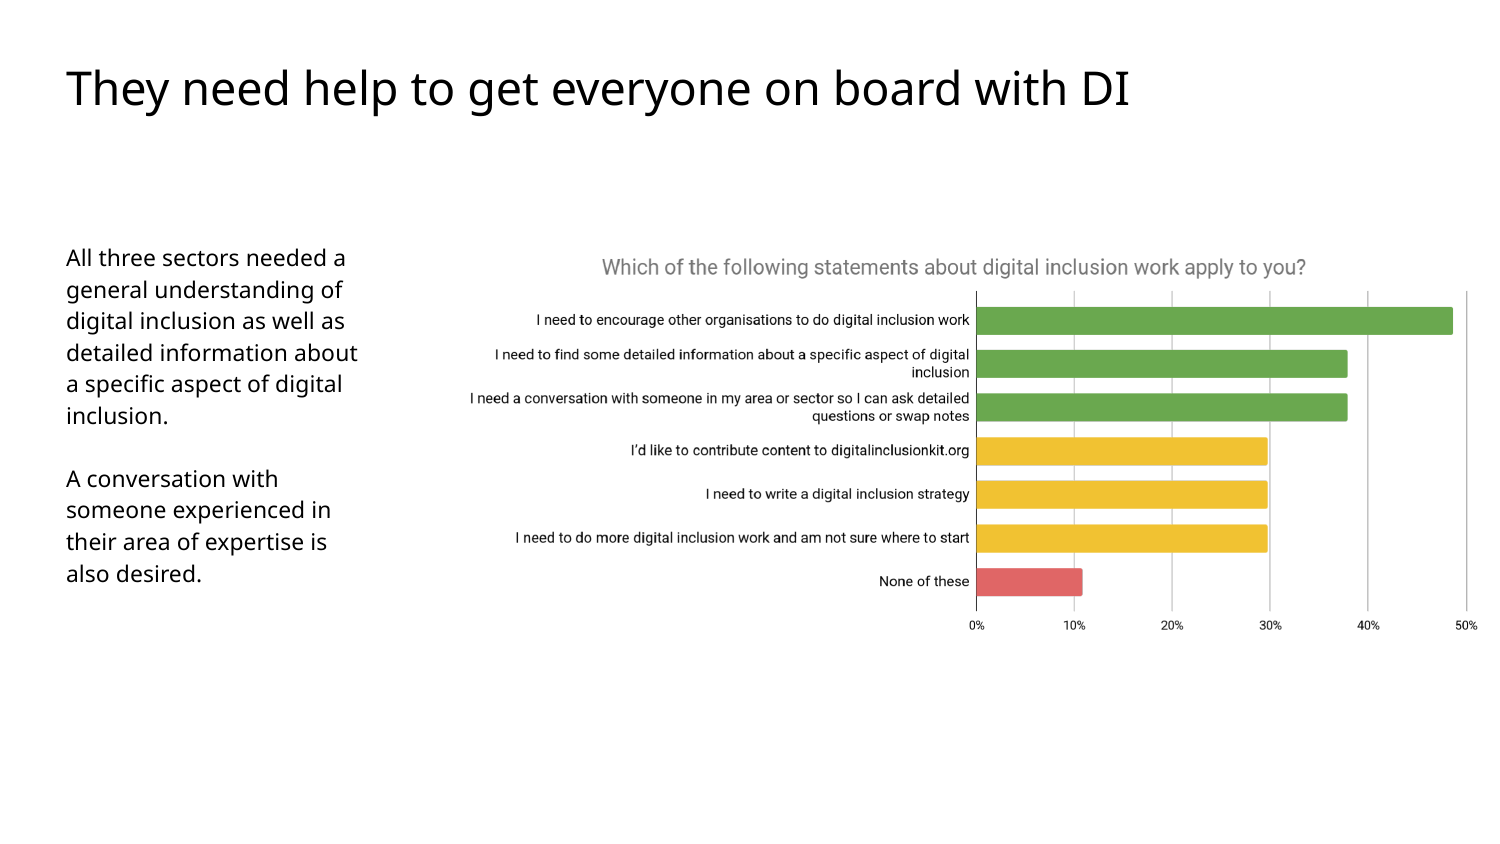

# They need help to get everyone on board with DI
All three sectors needed a general understanding of digital inclusion as well as detailed information about a specific aspect of digital inclusion.
A conversation with someone experienced in their area of expertise is also desired.